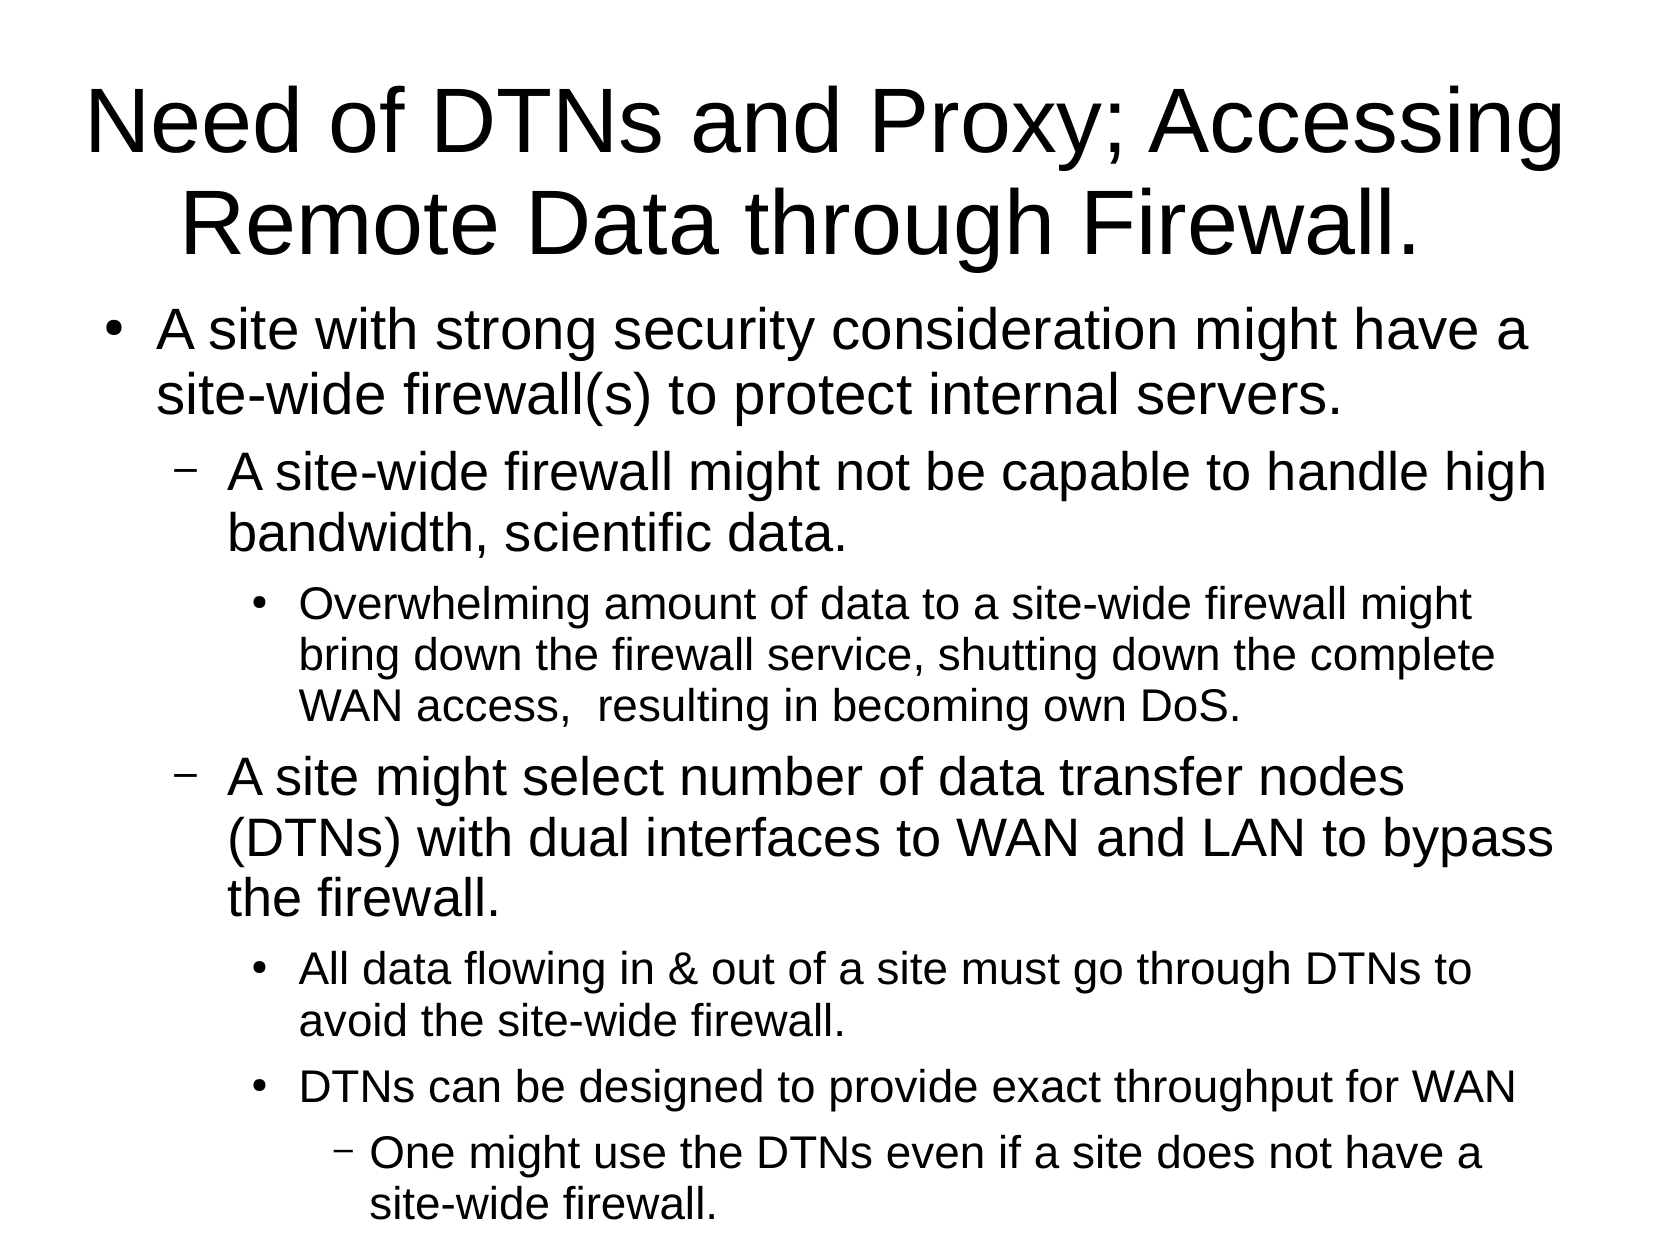

# Need of DTNs and Proxy; Accessing Remote Data through Firewall.
A site with strong security consideration might have a site-wide firewall(s) to protect internal servers.
A site-wide firewall might not be capable to handle high bandwidth, scientific data.
Overwhelming amount of data to a site-wide firewall might bring down the firewall service, shutting down the complete WAN access, resulting in becoming own DoS.
A site might select number of data transfer nodes (DTNs) with dual interfaces to WAN and LAN to bypass the firewall.
All data flowing in & out of a site must go through DTNs to avoid the site-wide firewall.
DTNs can be designed to provide exact throughput for WAN
One might use the DTNs even if a site does not have a site-wide firewall.